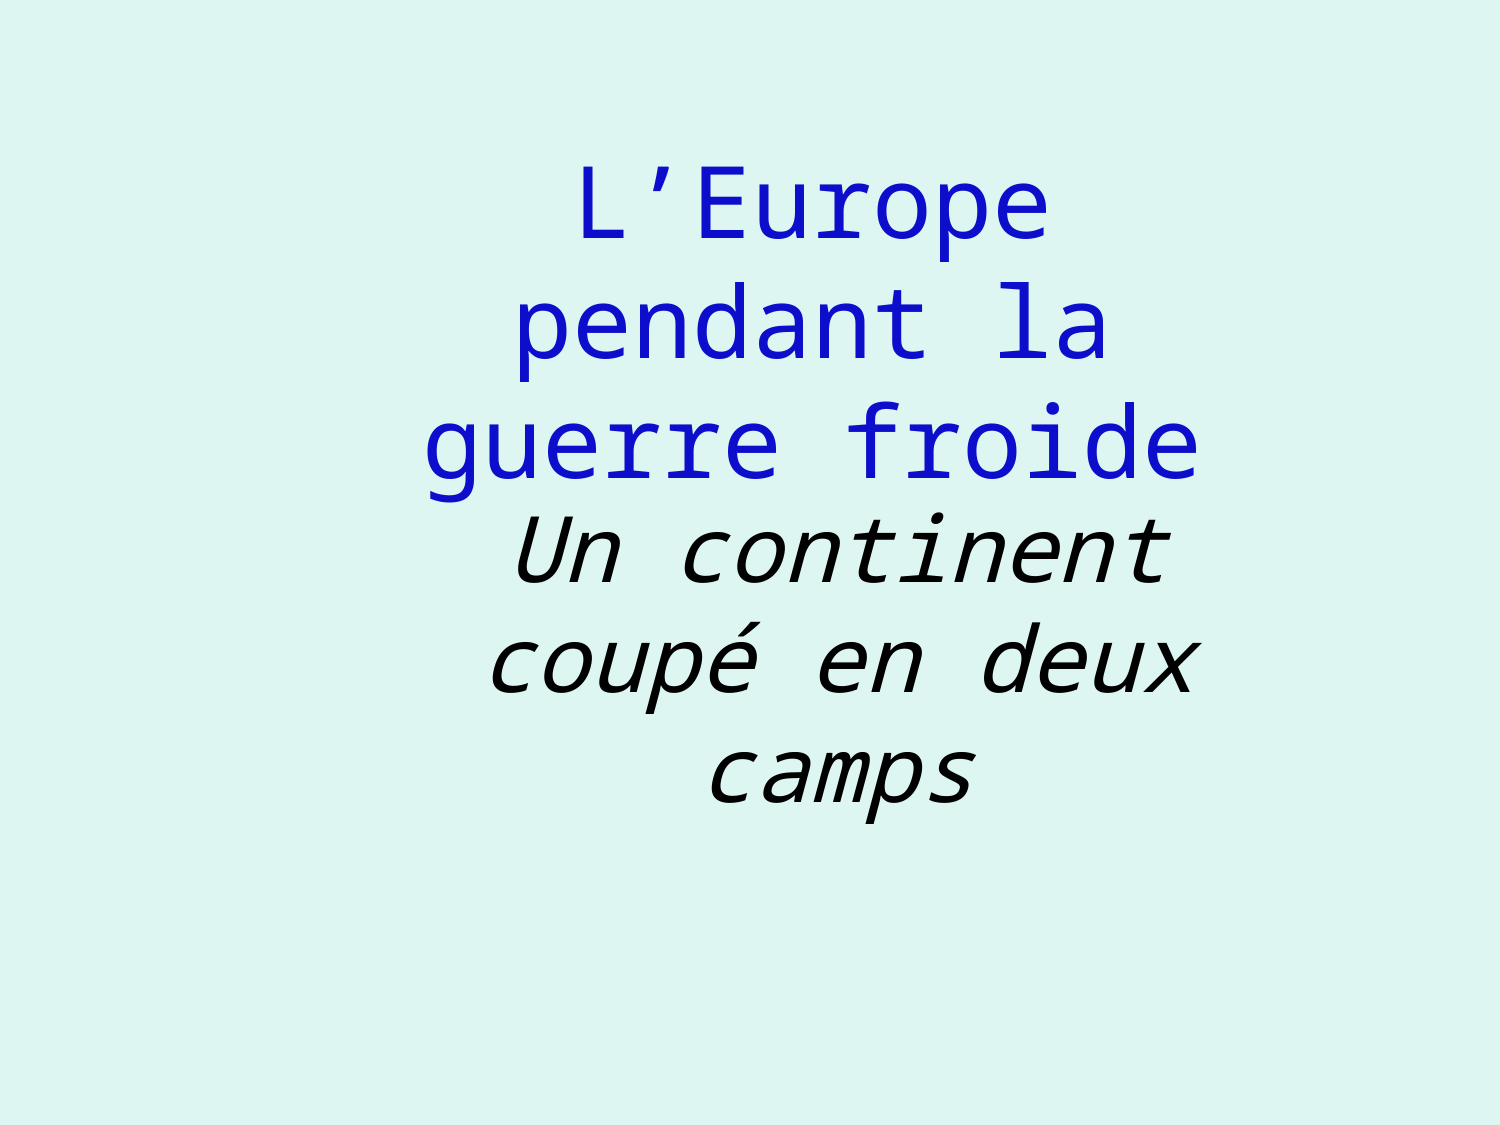

# L’Europe pendant la guerre froide
Un continent coupé en deux camps